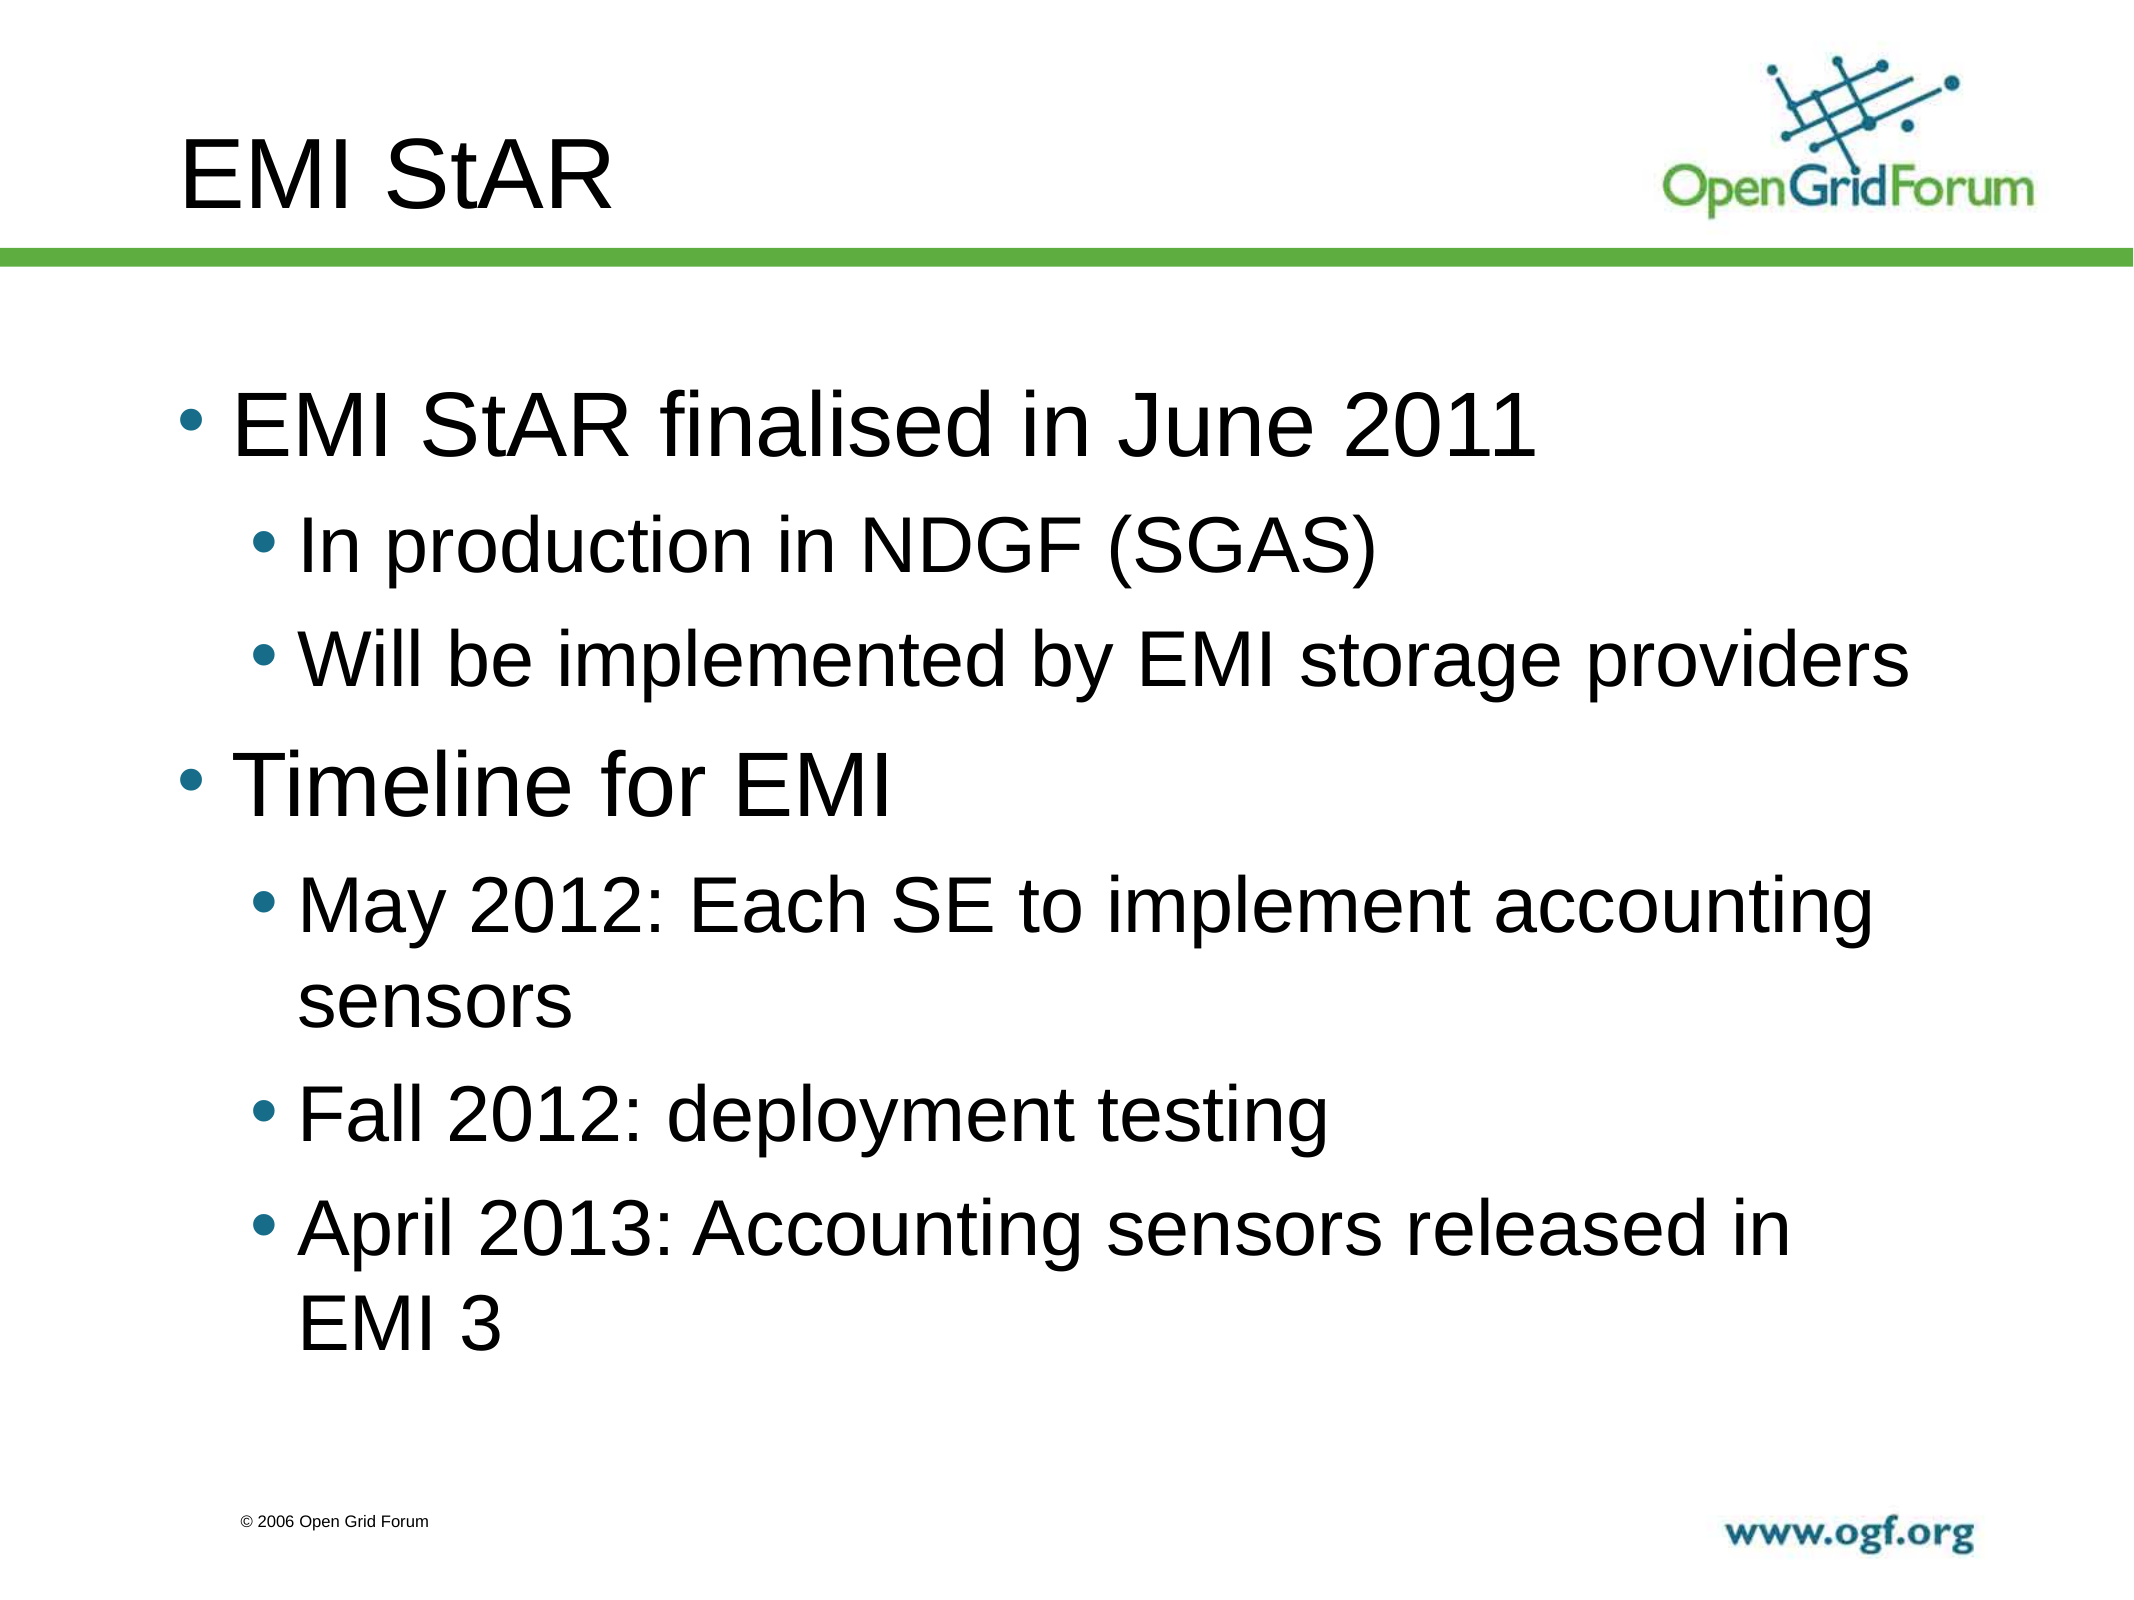

# EMI StAR
EMI StAR finalised in June 2011
In production in NDGF (SGAS)
Will be implemented by EMI storage providers
Timeline for EMI
May 2012: Each SE to implement accounting sensors
Fall 2012: deployment testing
April 2013: Accounting sensors released in EMI 3
© 2006 Open Grid Forum